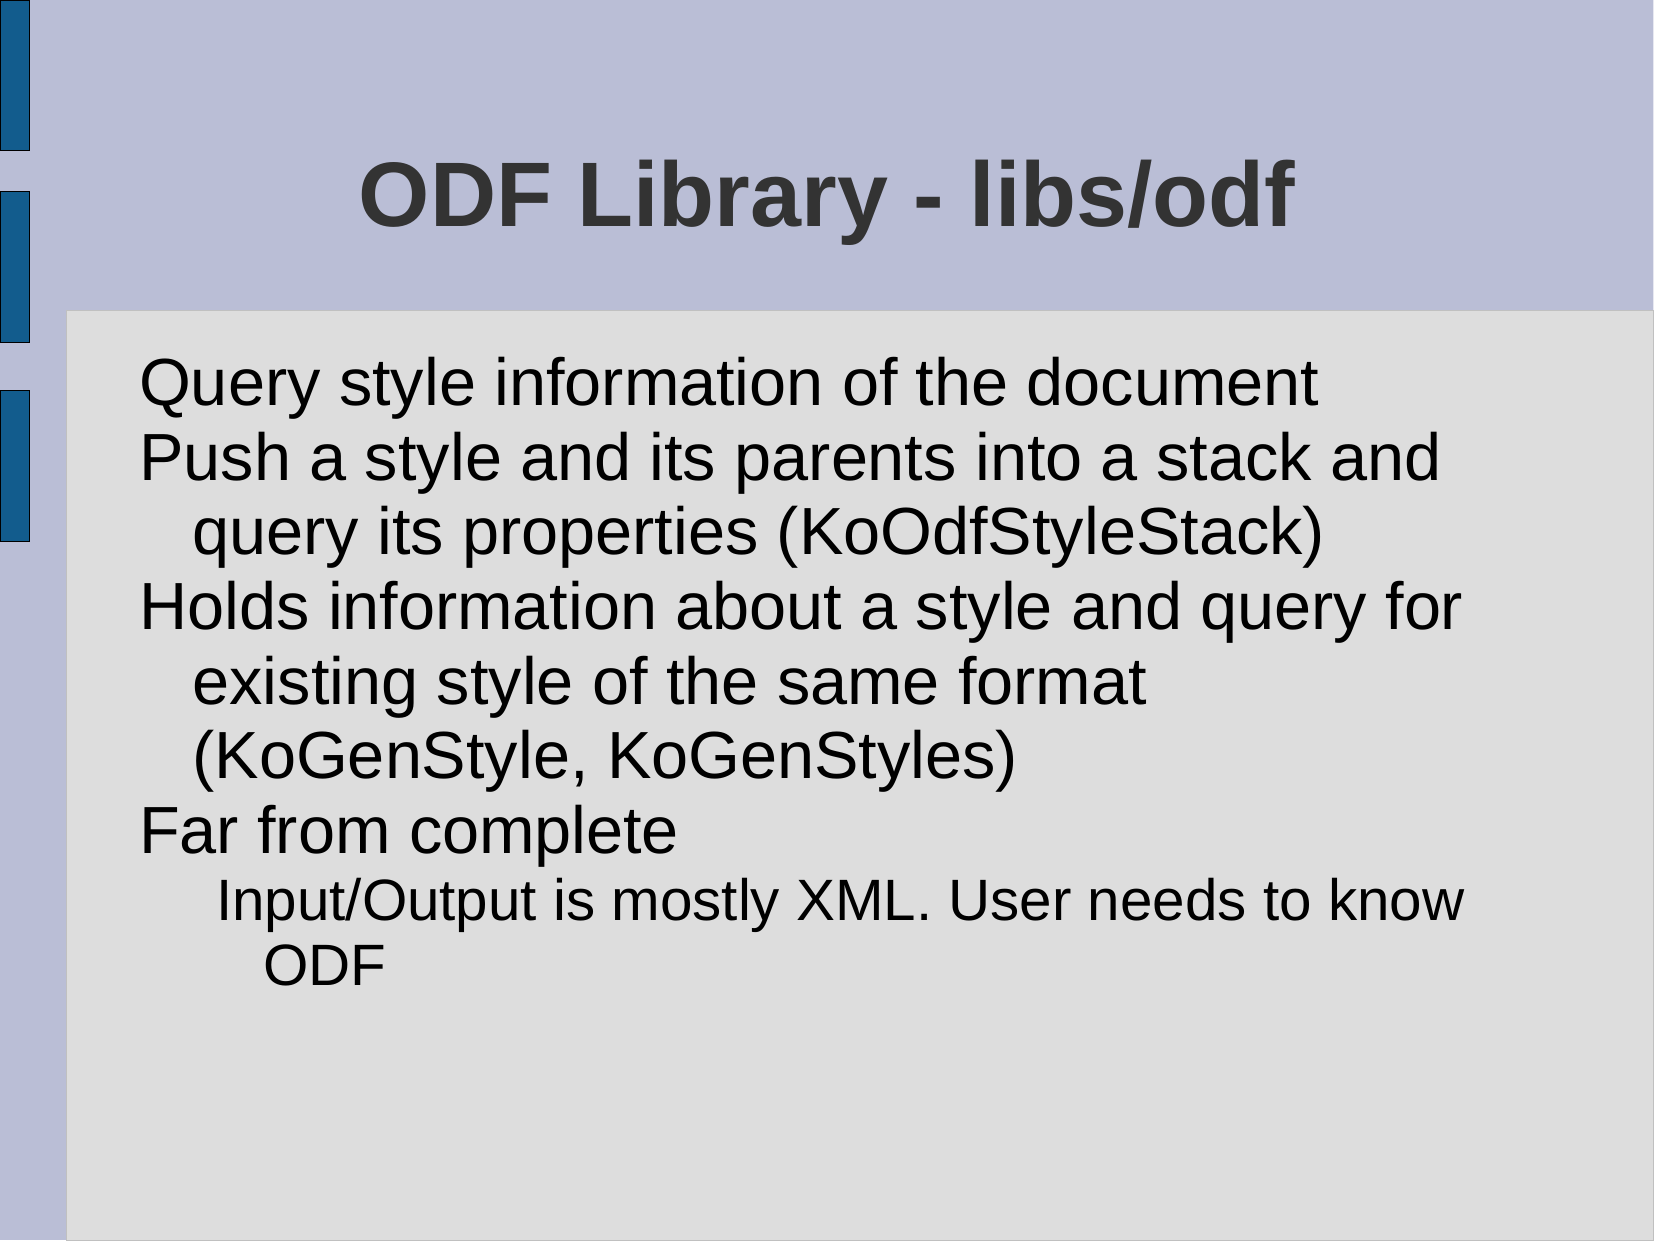

# ODF Library - libs/odf
Query style information of the document
Push a style and its parents into a stack and query its properties (KoOdfStyleStack)
Holds information about a style and query for existing style of the same format (KoGenStyle, KoGenStyles)
Far from complete
Input/Output is mostly XML. User needs to know ODF